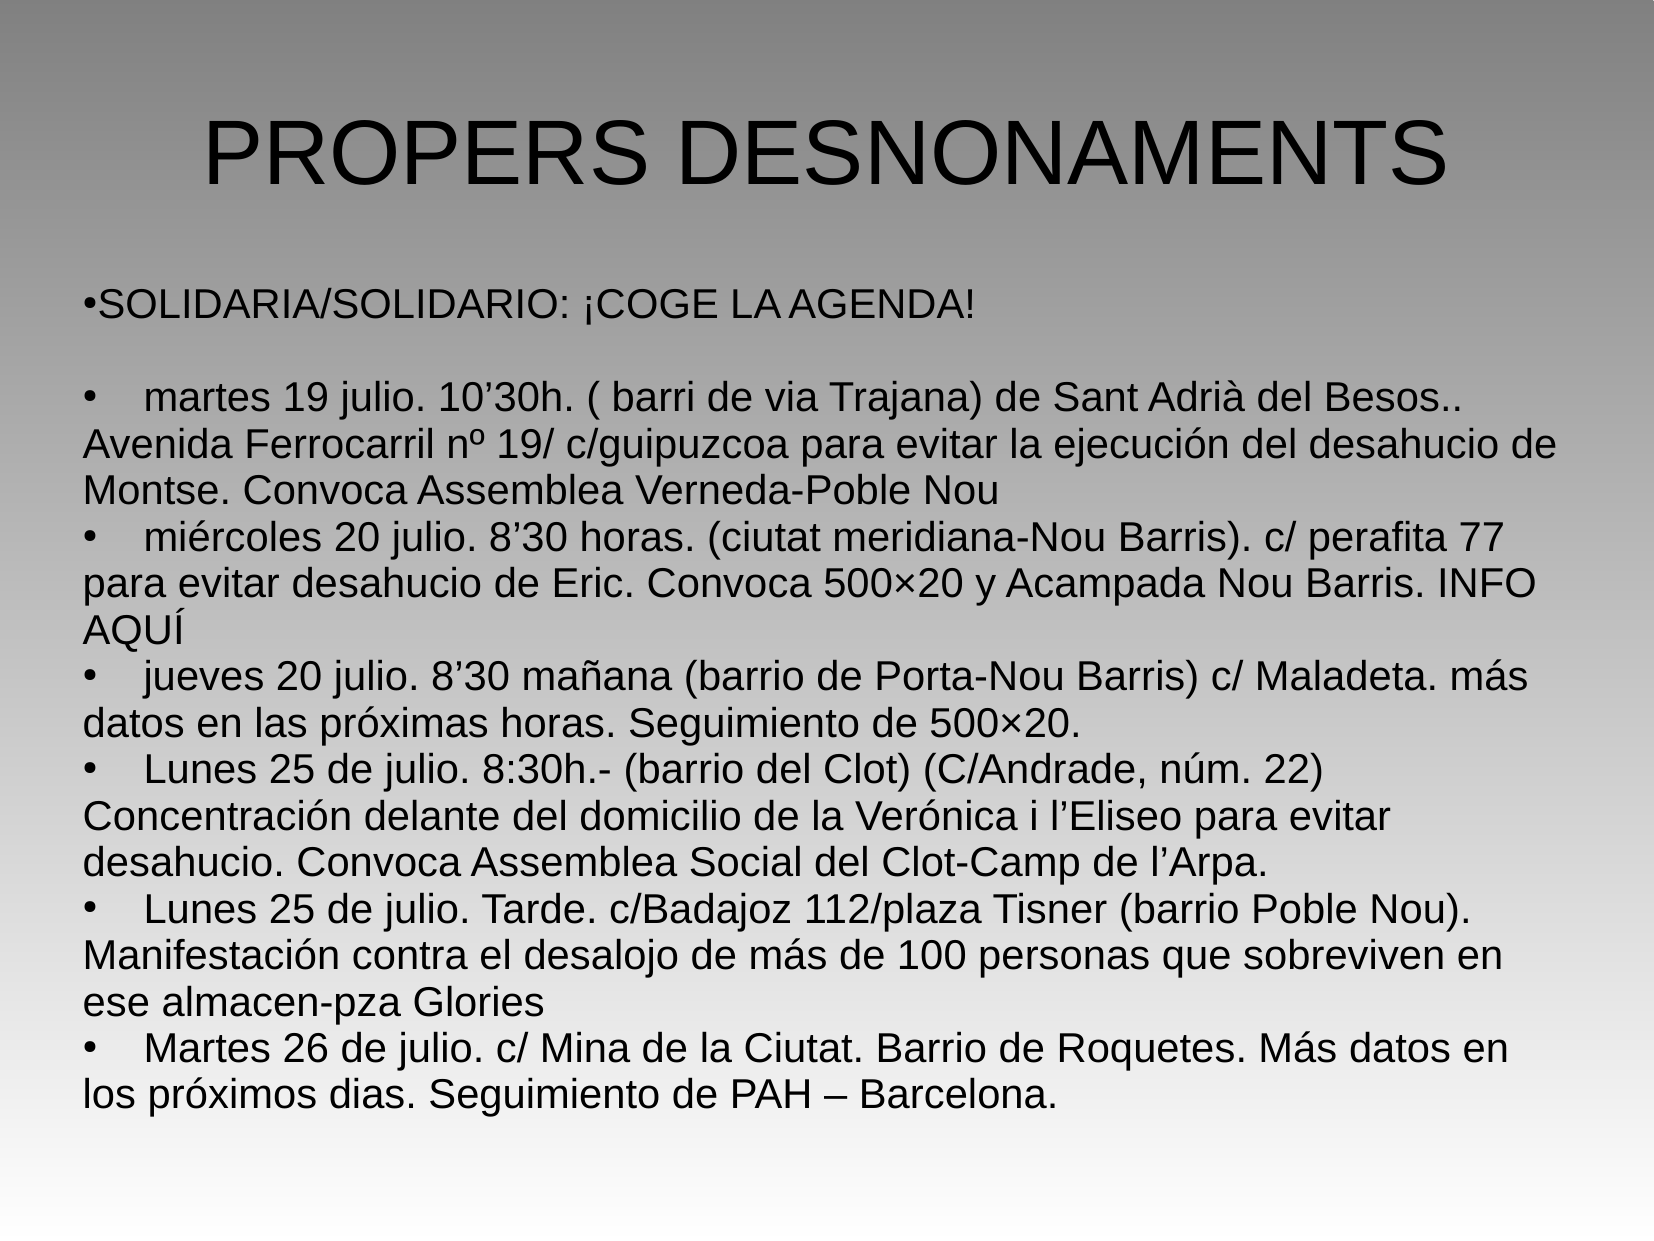

# PROPERS DESNONAMENTS
SOLIDARIA/SOLIDARIO: ¡COGE LA AGENDA!
 martes 19 julio. 10’30h. ( barri de via Trajana) de Sant Adrià del Besos.. Avenida Ferrocarril nº 19/ c/guipuzcoa para evitar la ejecución del desahucio de Montse. Convoca Assemblea Verneda-Poble Nou
 miércoles 20 julio. 8’30 horas. (ciutat meridiana-Nou Barris). c/ perafita 77 para evitar desahucio de Eric. Convoca 500×20 y Acampada Nou Barris. INFO AQUÍ
 jueves 20 julio. 8’30 mañana (barrio de Porta-Nou Barris) c/ Maladeta. más datos en las próximas horas. Seguimiento de 500×20.
 Lunes 25 de julio. 8:30h.- (barrio del Clot) (C/Andrade, núm. 22) Concentración delante del domicilio de la Verónica i l’Eliseo para evitar desahucio. Convoca Assemblea Social del Clot-Camp de l’Arpa.
 Lunes 25 de julio. Tarde. c/Badajoz 112/plaza Tisner (barrio Poble Nou). Manifestación contra el desalojo de más de 100 personas que sobreviven en ese almacen-pza Glories
 Martes 26 de julio. c/ Mina de la Ciutat. Barrio de Roquetes. Más datos en los próximos dias. Seguimiento de PAH – Barcelona.